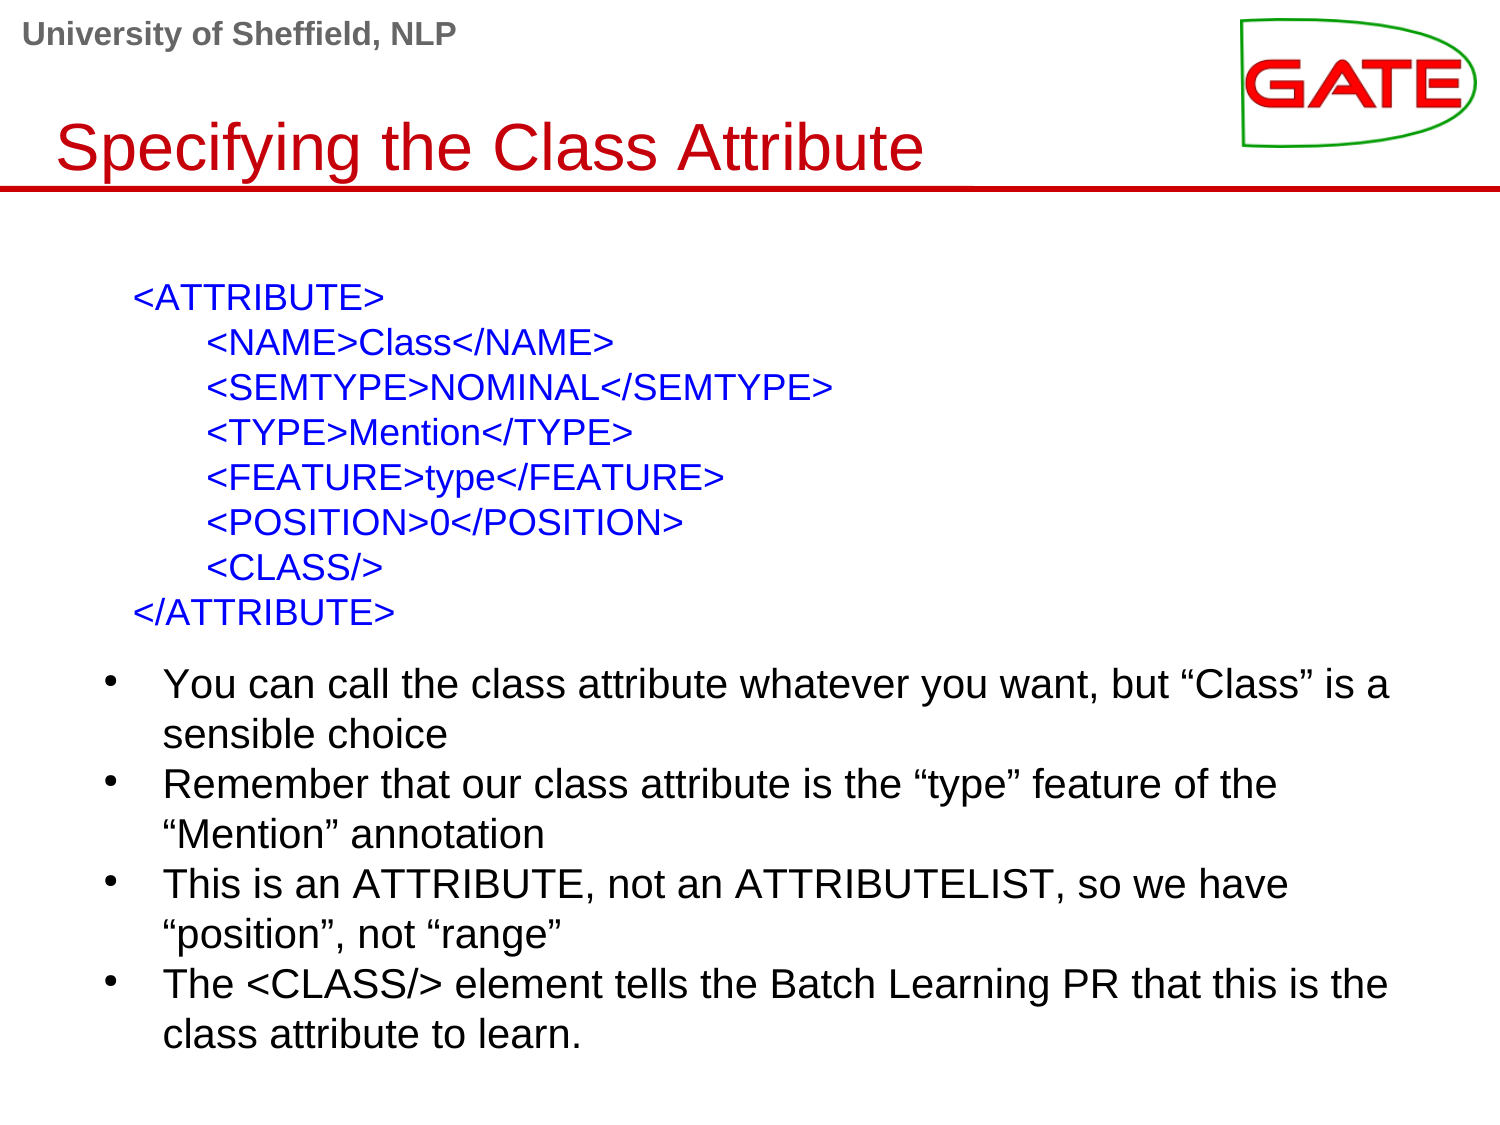

# Specifying the Class Attribute
<ATTRIBUTE>
 <NAME>Class</NAME>
 <SEMTYPE>NOMINAL</SEMTYPE>
 <TYPE>Mention</TYPE>
 <FEATURE>type</FEATURE>
 <POSITION>0</POSITION>
 <CLASS/>
</ATTRIBUTE>
You can call the class attribute whatever you want, but “Class” is a sensible choice
Remember that our class attribute is the “type” feature of the “Mention” annotation
This is an ATTRIBUTE, not an ATTRIBUTELIST, so we have “position”, not “range”
The <CLASS/> element tells the Batch Learning PR that this is the class attribute to learn.